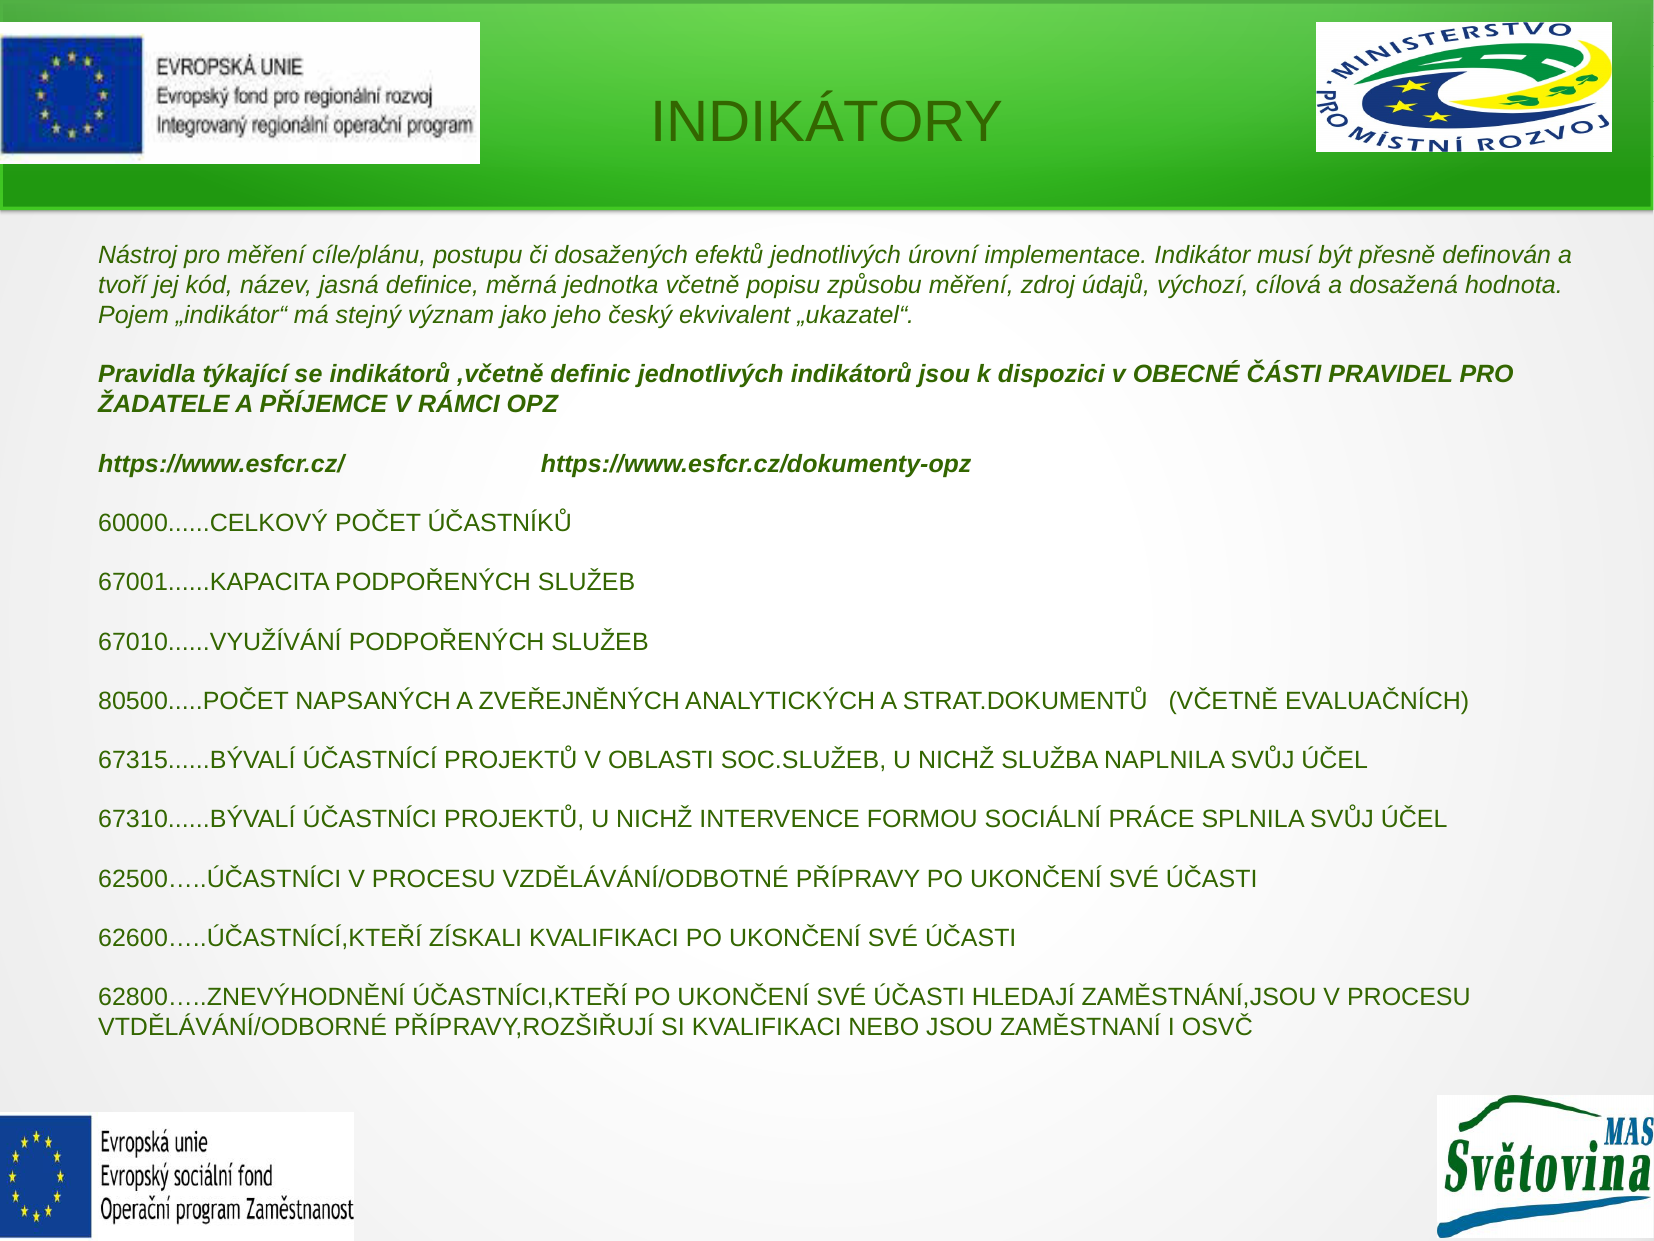

# INDIKÁTORY
Nástroj pro měření cíle/plánu, postupu či dosažených efektů jednotlivých úrovní implementace. Indikátor musí být přesně definován a tvoří jej kód, název, jasná definice, měrná jednotka včetně popisu způsobu měření, zdroj údajů, výchozí, cílová a dosažená hodnota. Pojem „indikátor“ má stejný význam jako jeho český ekvivalent „ukazatel“.
Pravidla týkající se indikátorů ,včetně definic jednotlivých indikátorů jsou k dispozici v OBECNÉ ČÁSTI PRAVIDEL PRO ŽADATELE A PŘÍJEMCE V RÁMCI OPZ
https://www.esfcr.cz/ https://www.esfcr.cz/dokumenty-opz
60000......CELKOVÝ POČET ÚČASTNÍKŮ
67001......KAPACITA PODPOŘENÝCH SLUŽEB
67010......VYUŽÍVÁNÍ PODPOŘENÝCH SLUŽEB
80500.....POČET NAPSANÝCH A ZVEŘEJNĚNÝCH ANALYTICKÝCH A STRAT.DOKUMENTŮ (VČETNĚ EVALUAČNÍCH)
67315......BÝVALÍ ÚČASTNÍCÍ PROJEKTŮ V OBLASTI SOC.SLUŽEB, U NICHŽ SLUŽBA NAPLNILA SVŮJ ÚČEL
67310......BÝVALÍ ÚČASTNÍCI PROJEKTŮ, U NICHŽ INTERVENCE FORMOU SOCIÁLNÍ PRÁCE SPLNILA SVŮJ ÚČEL
62500…..ÚČASTNÍCI V PROCESU VZDĚLÁVÁNÍ/ODBOTNÉ PŘÍPRAVY PO UKONČENÍ SVÉ ÚČASTI
62600…..ÚČASTNÍCÍ,KTEŘÍ ZÍSKALI KVALIFIKACI PO UKONČENÍ SVÉ ÚČASTI
62800…..ZNEVÝHODNĚNÍ ÚČASTNÍCI,KTEŘÍ PO UKONČENÍ SVÉ ÚČASTI HLEDAJÍ ZAMĚSTNÁNÍ,JSOU V PROCESU VTDĚLÁVÁNÍ/ODBORNÉ PŘÍPRAVY,ROZŠIŘUJÍ SI KVALIFIKACI NEBO JSOU ZAMĚSTNANÍ I OSVČ